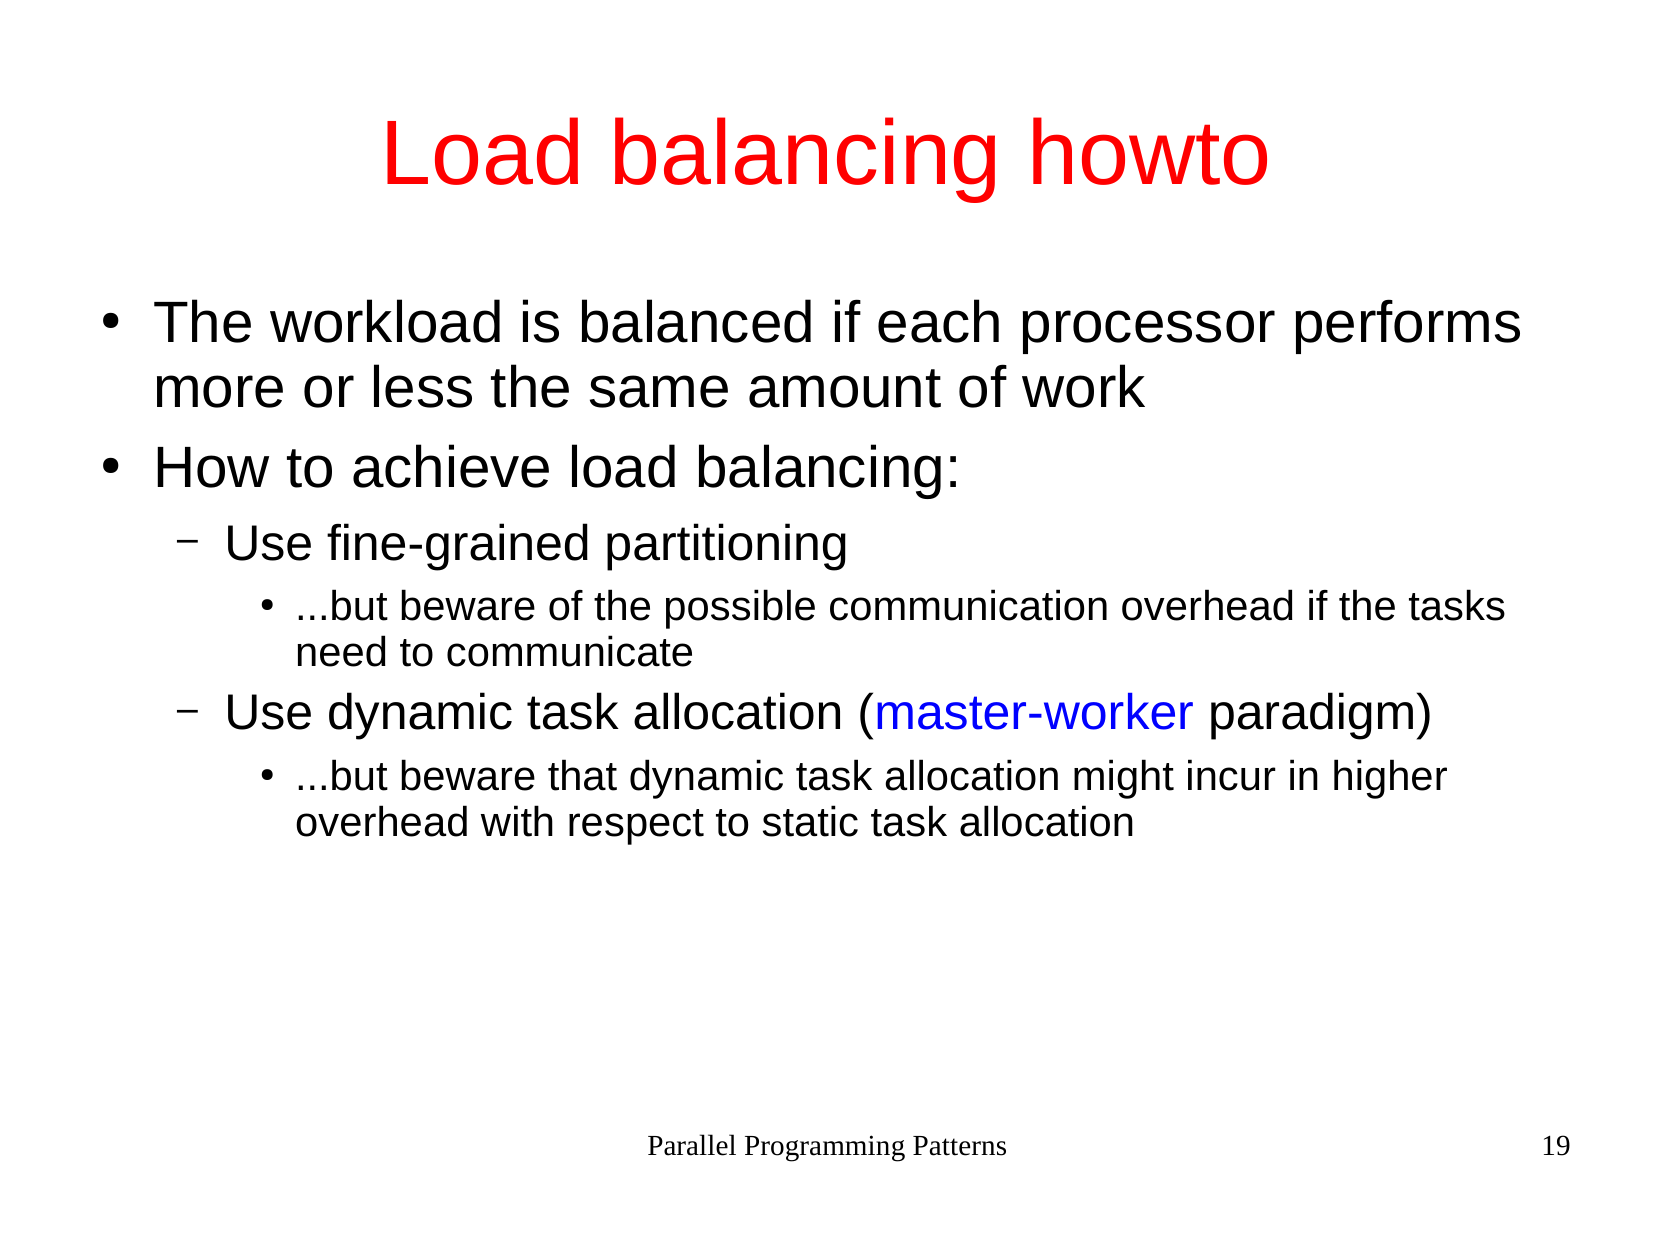

# Load balancing howto
The workload is balanced if each processor performs more or less the same amount of work
How to achieve load balancing:
Use fine-grained partitioning
...but beware of the possible communication overhead if the tasks need to communicate
Use dynamic task allocation (master-worker paradigm)
...but beware that dynamic task allocation might incur in higher overhead with respect to static task allocation
Parallel Programming Patterns
19